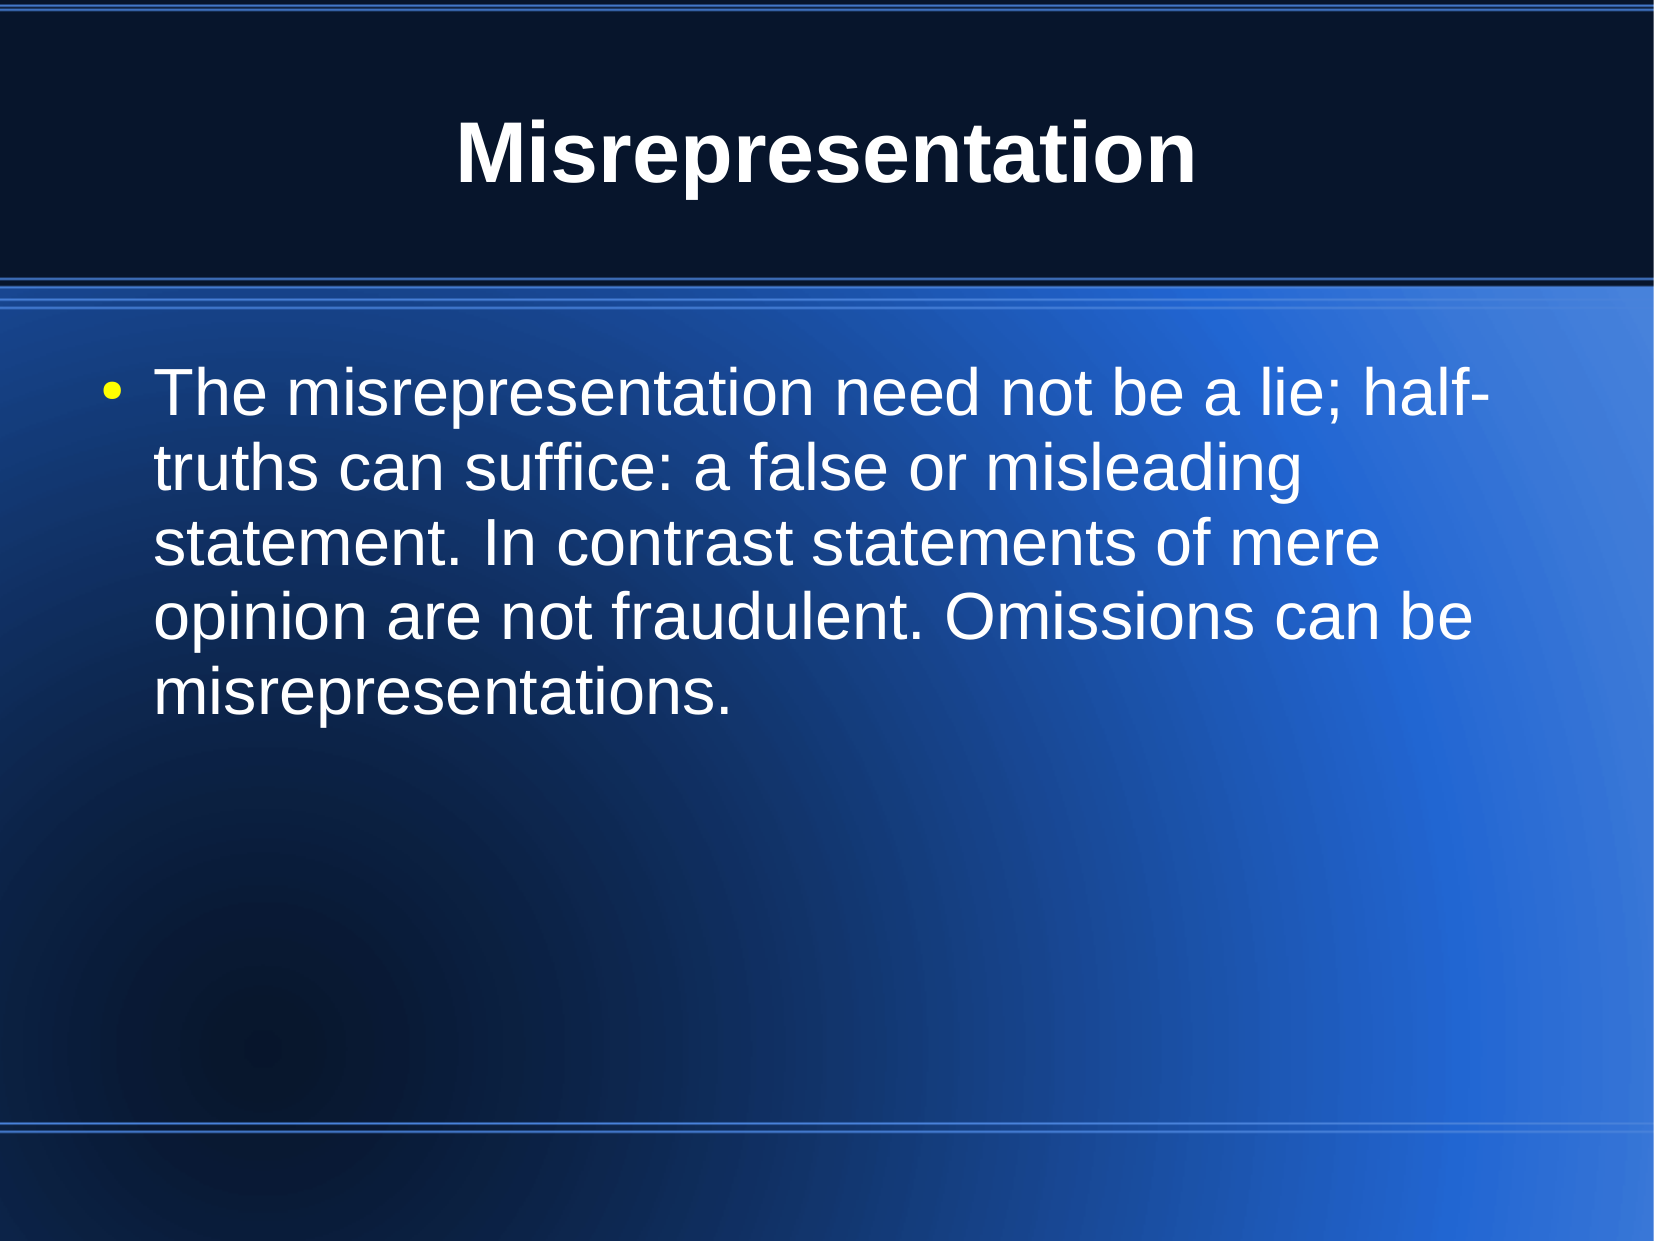

# Misrepresentation
The misrepresentation need not be a lie; half-truths can suffice: a false or misleading statement. In contrast statements of mere opinion are not fraudulent. Omissions can be misrepresentations.